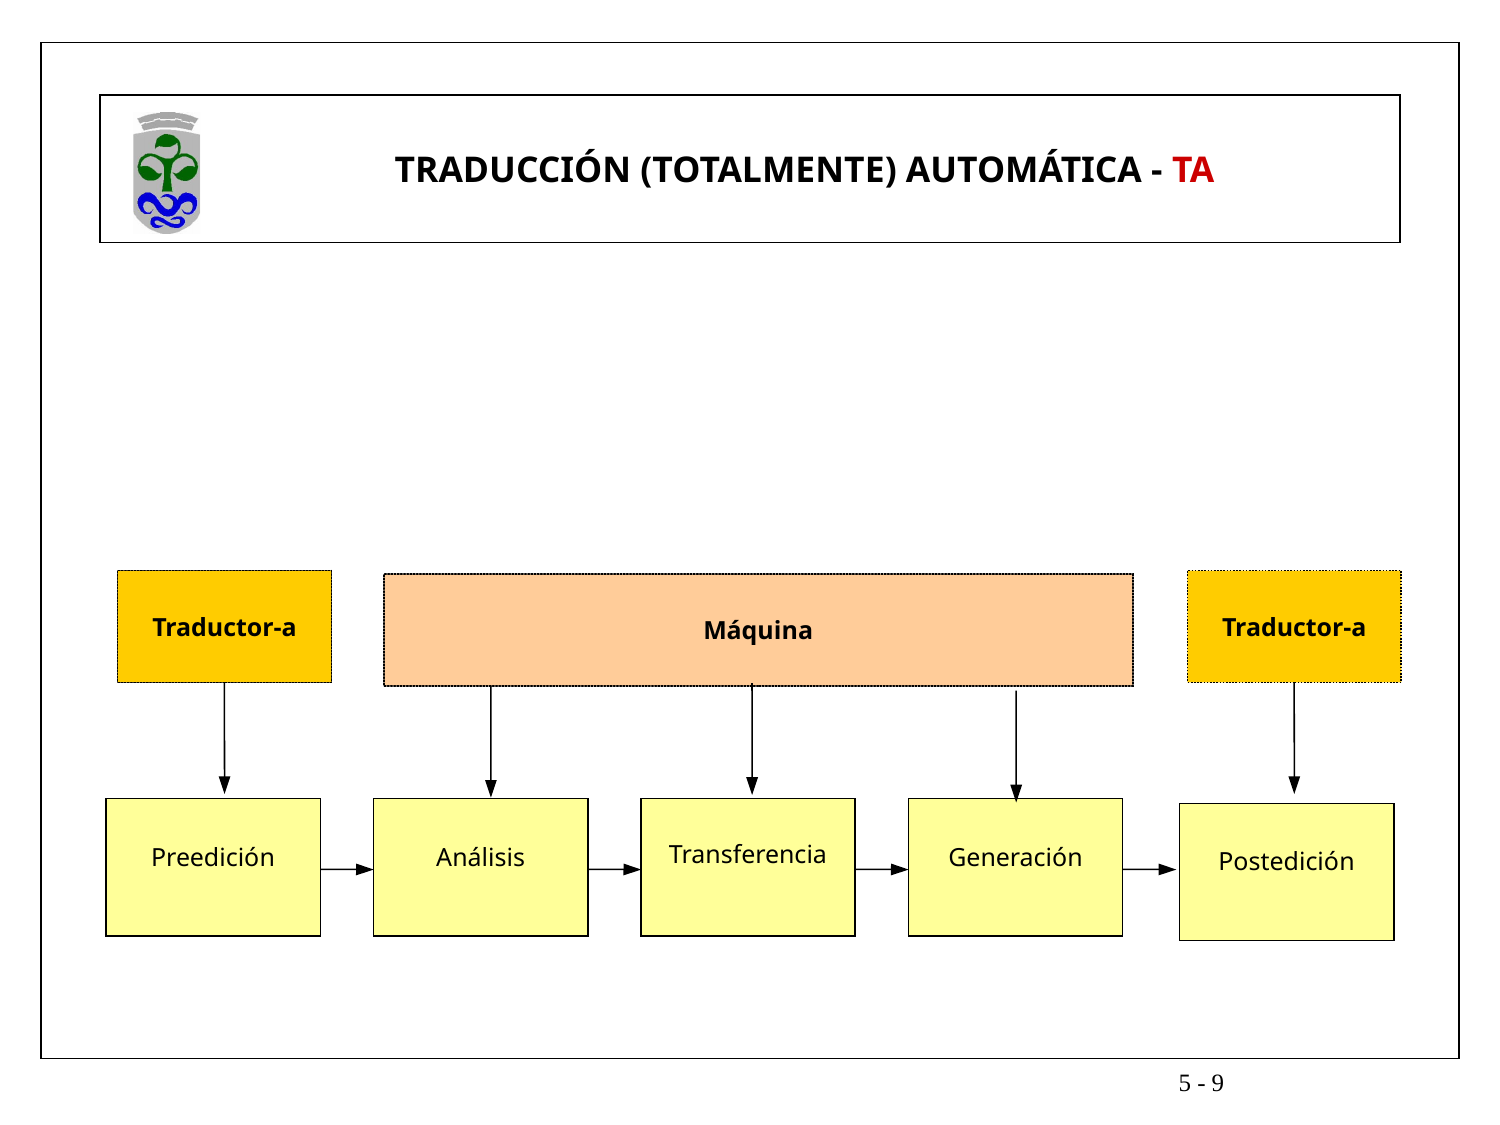

TRADUCCIÓN (TOTALMENTE) AUTOMÁTICA - TA
Traductor-a
Traductor-a
Máquina
Preedición
Análisis
Transferencia
Generación
Postedición